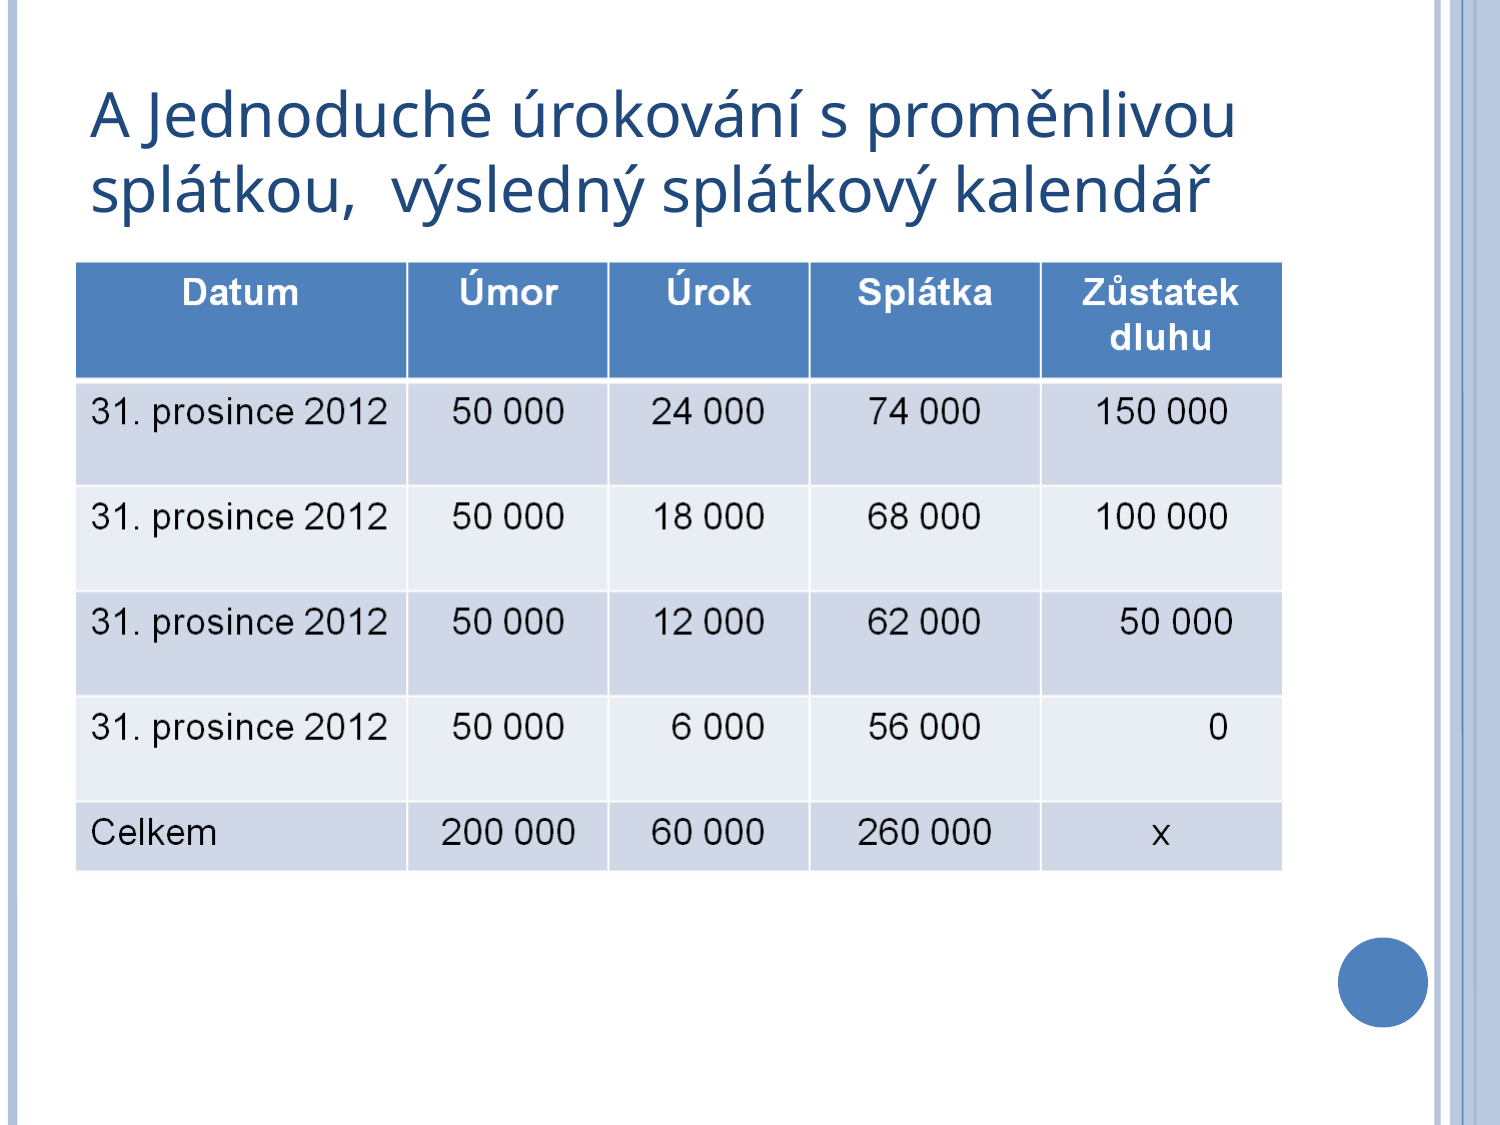

# A Jednoduché úrokování s proměnlivou splátkou, výsledný splátkový kalendář